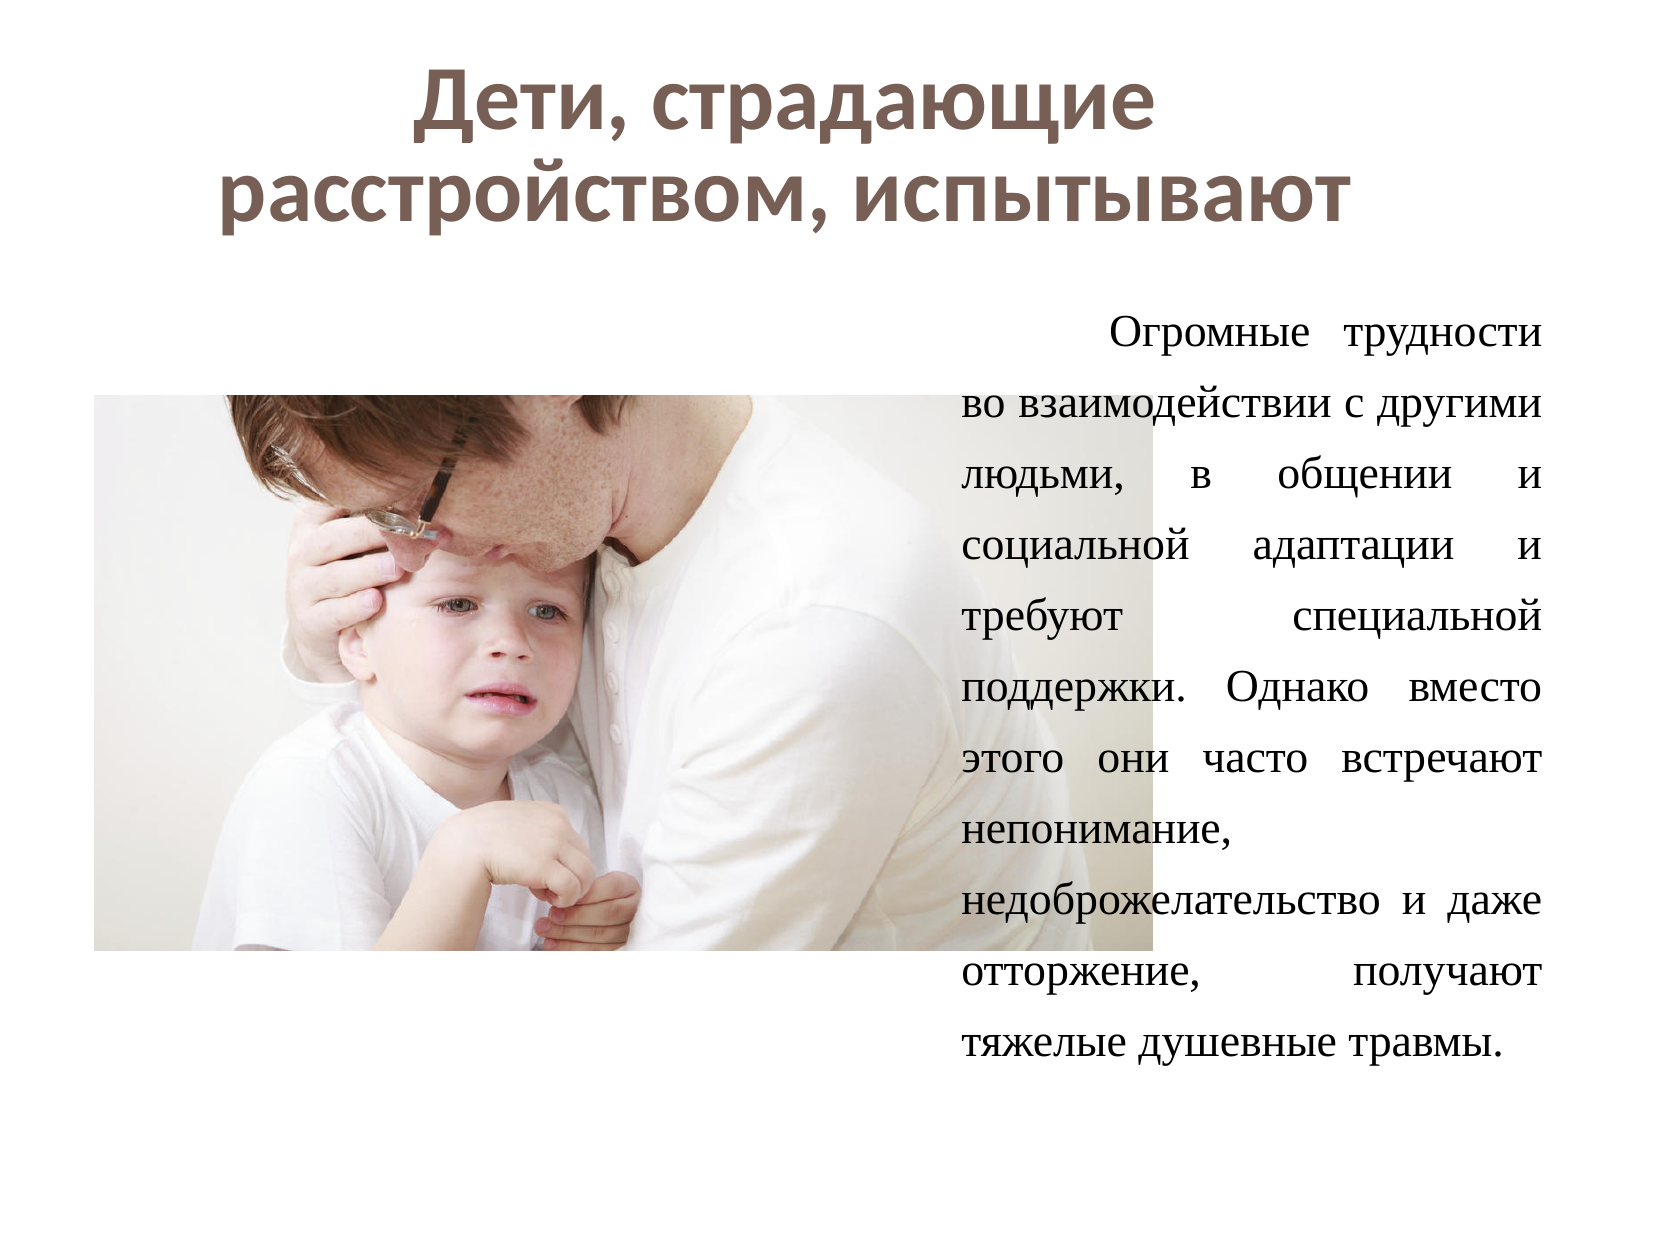

# Дети, страдающие расстройством, испытывают
		Огромные трудности во взаимодействии с другими людьми, в общении и социальной адаптации и требуют специальной поддержки. Однако вместо этого они часто встречают непонимание, недоброжелательство и даже отторжение, получают тяжелые душевные травмы.